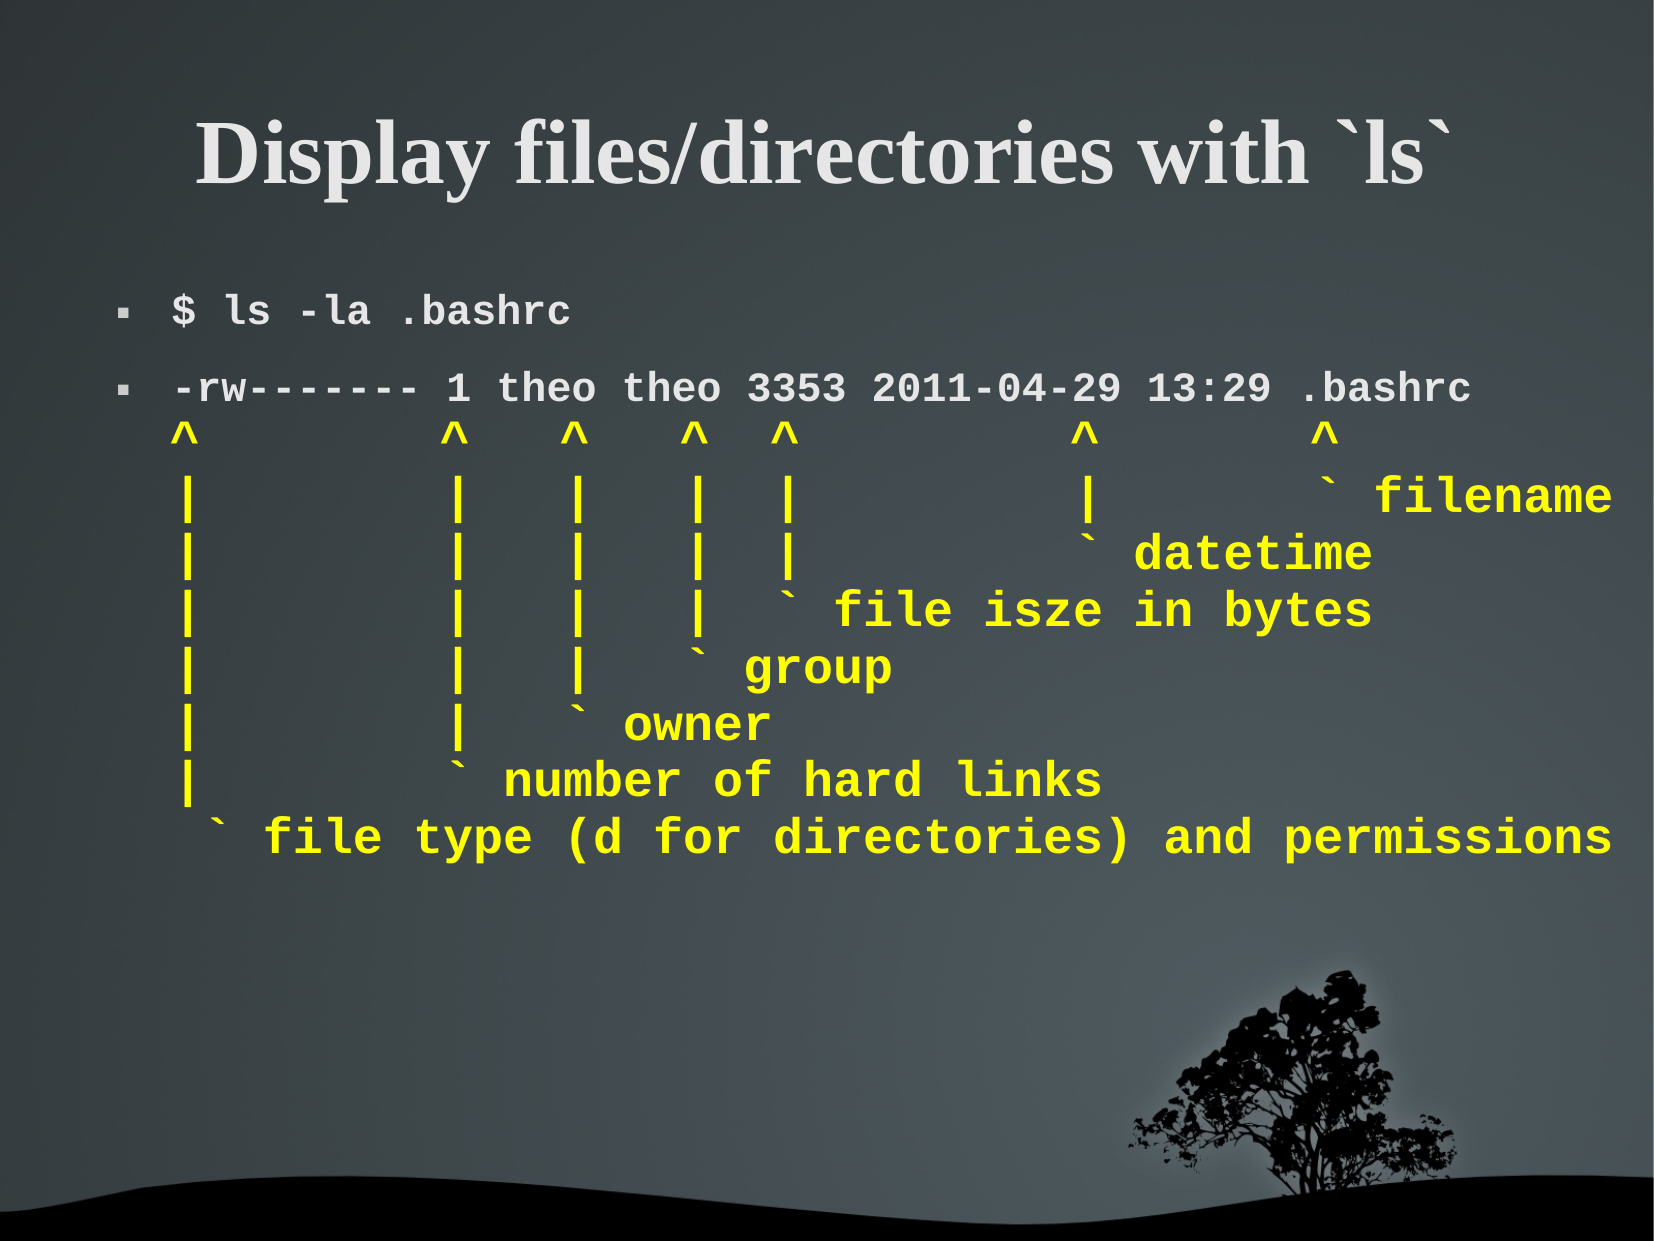

# Display files/directories with `ls`
$ ls -la .bashrc
-rw------- 1 theo theo 3353 2011-04-29 13:29 .bashrc
 ^ ^ ^ ^ ^ ^ ^
| | | | | | ` filename
| | | | | ` datetime
| | | | ` file isze in bytes
| | | ` group
| | ` owner
| ` number of hard links
 ` file type (d for directories) and permissions